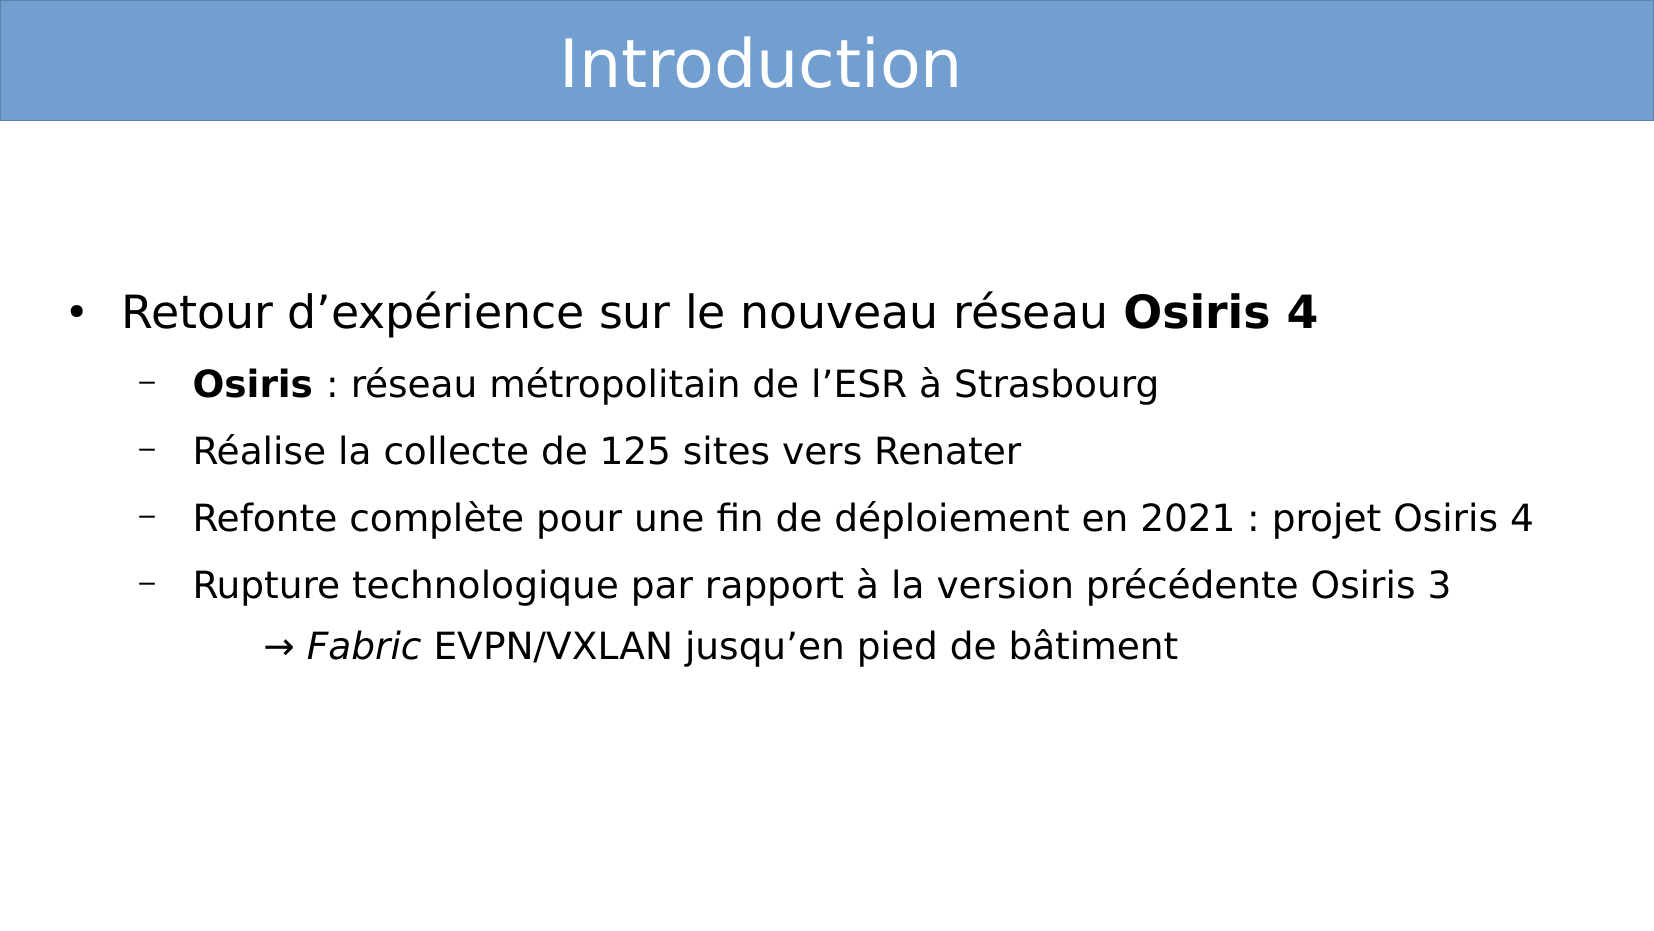

# Introduction
Retour d’expérience sur le nouveau réseau Osiris 4
Osiris : réseau métropolitain de l’ESR à Strasbourg
Réalise la collecte de 125 sites vers Renater
Refonte complète pour une fin de déploiement en 2021 : projet Osiris 4
Rupture technologique par rapport à la version précédente Osiris 3
→ Fabric EVPN/VXLAN jusqu’en pied de bâtiment